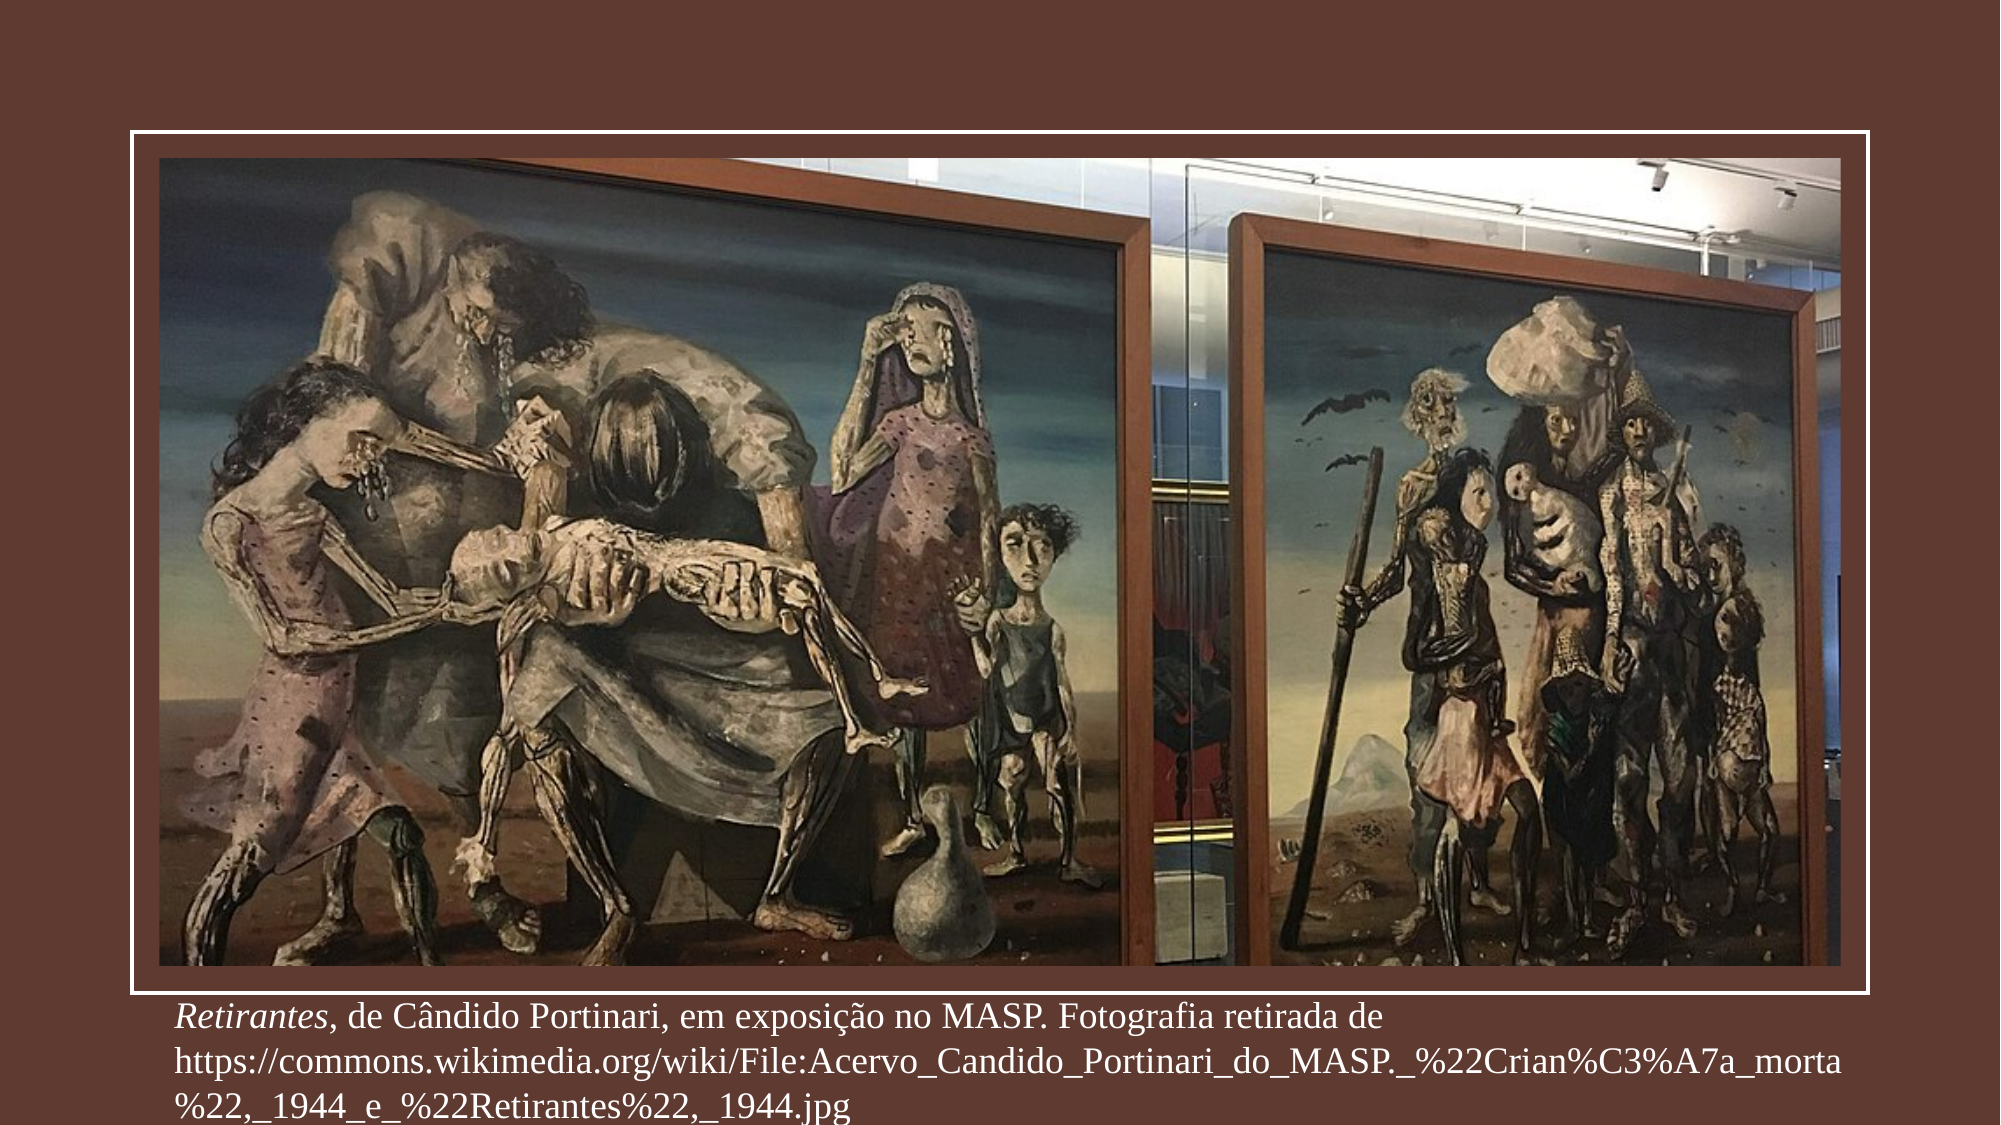

Retirantes, de Cândido Portinari, em exposição no MASP. Fotografia retirada de https://commons.wikimedia.org/wiki/File:Acervo_Candido_Portinari_do_MASP._%22Crian%C3%A7a_morta%22,_1944_e_%22Retirantes%22,_1944.jpg